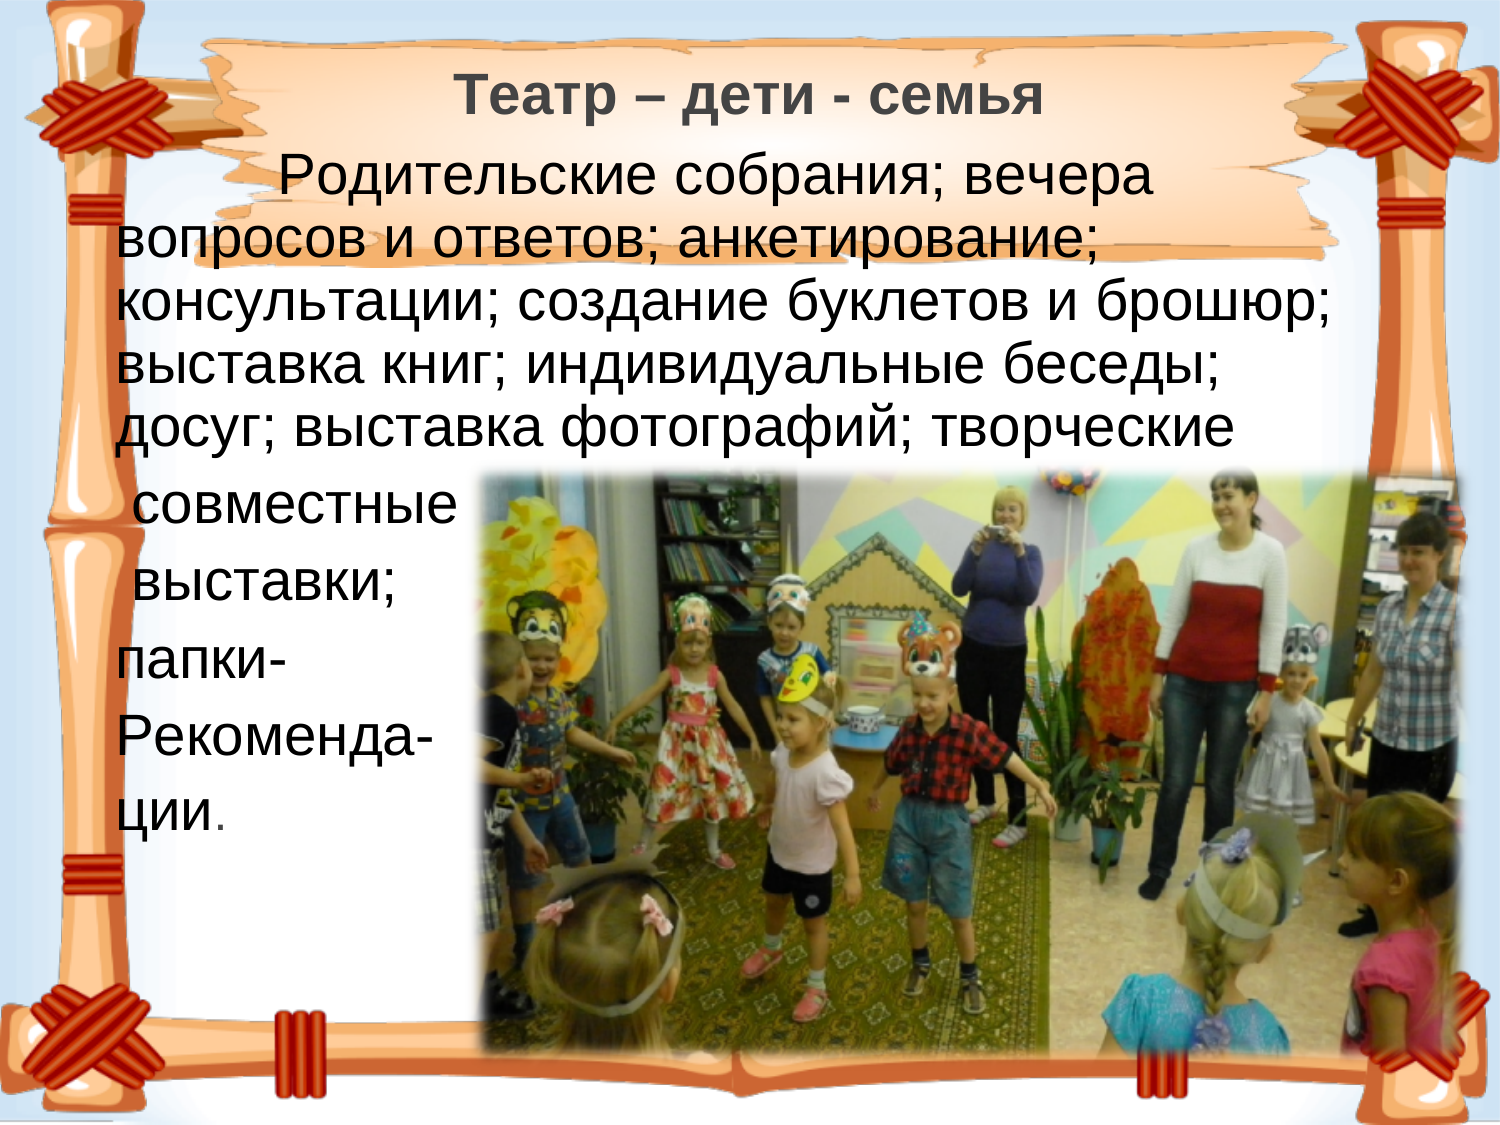

# Театр – дети - семья
 Родительские собрания; вечера вопросов и ответов; анкетирование; консультации; создание буклетов и брошюр; выставка книг; индивидуальные беседы; досуг; выставка фотографий; творческие
 совместные
 выставки;
папки-
Рекоменда-
ции.